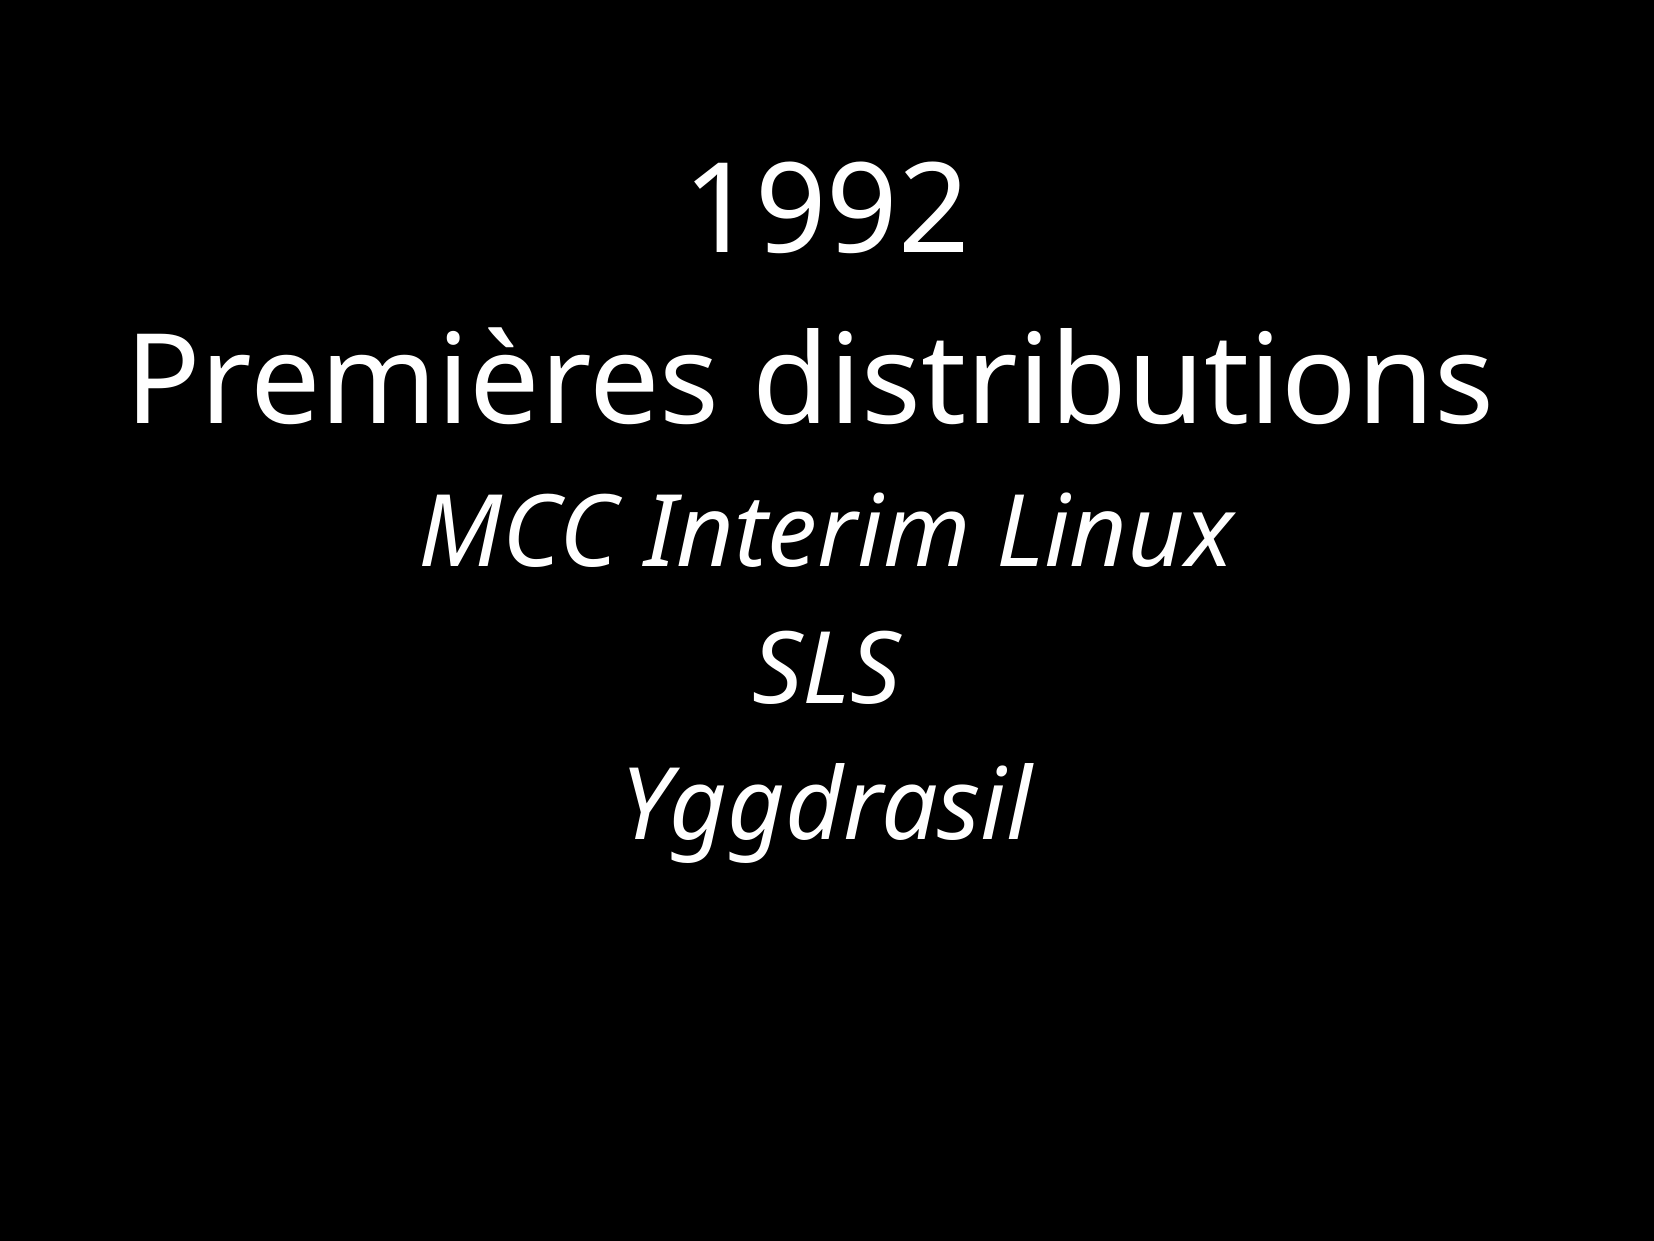

# 1992
Premières distributions
MCC Interim Linux
SLS
Yggdrasil